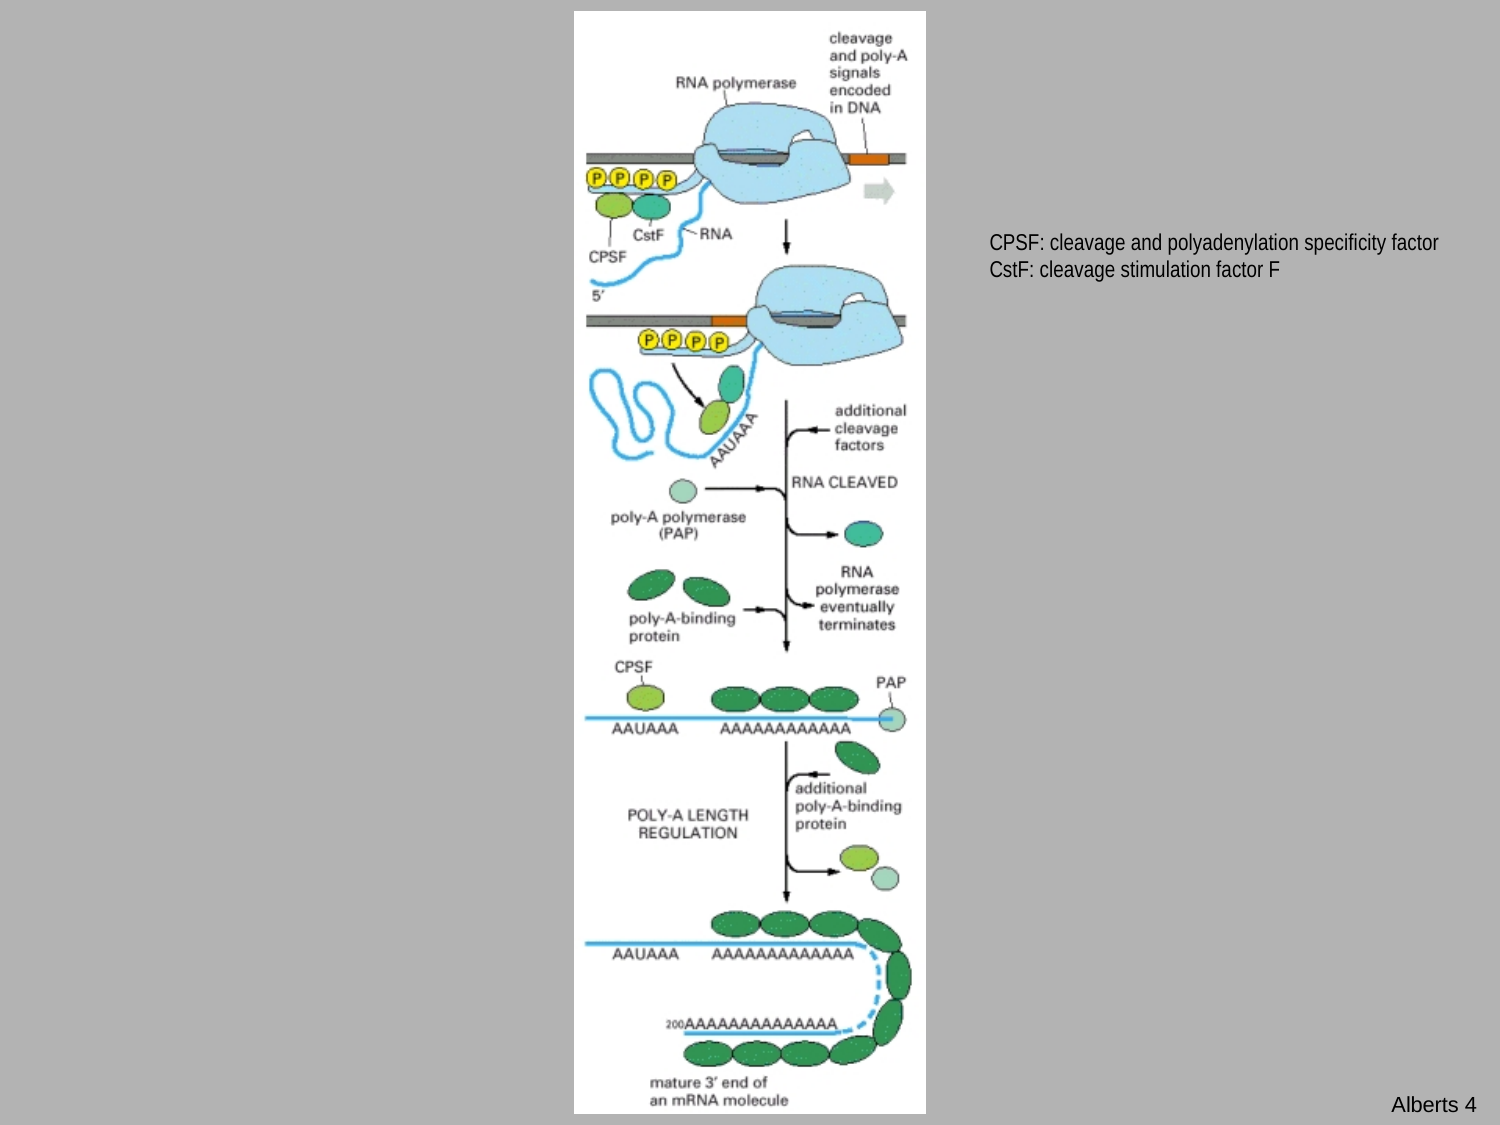

CPSF: cleavage and polyadenylation specificity factor
CstF: cleavage stimulation factor F
Alberts 4